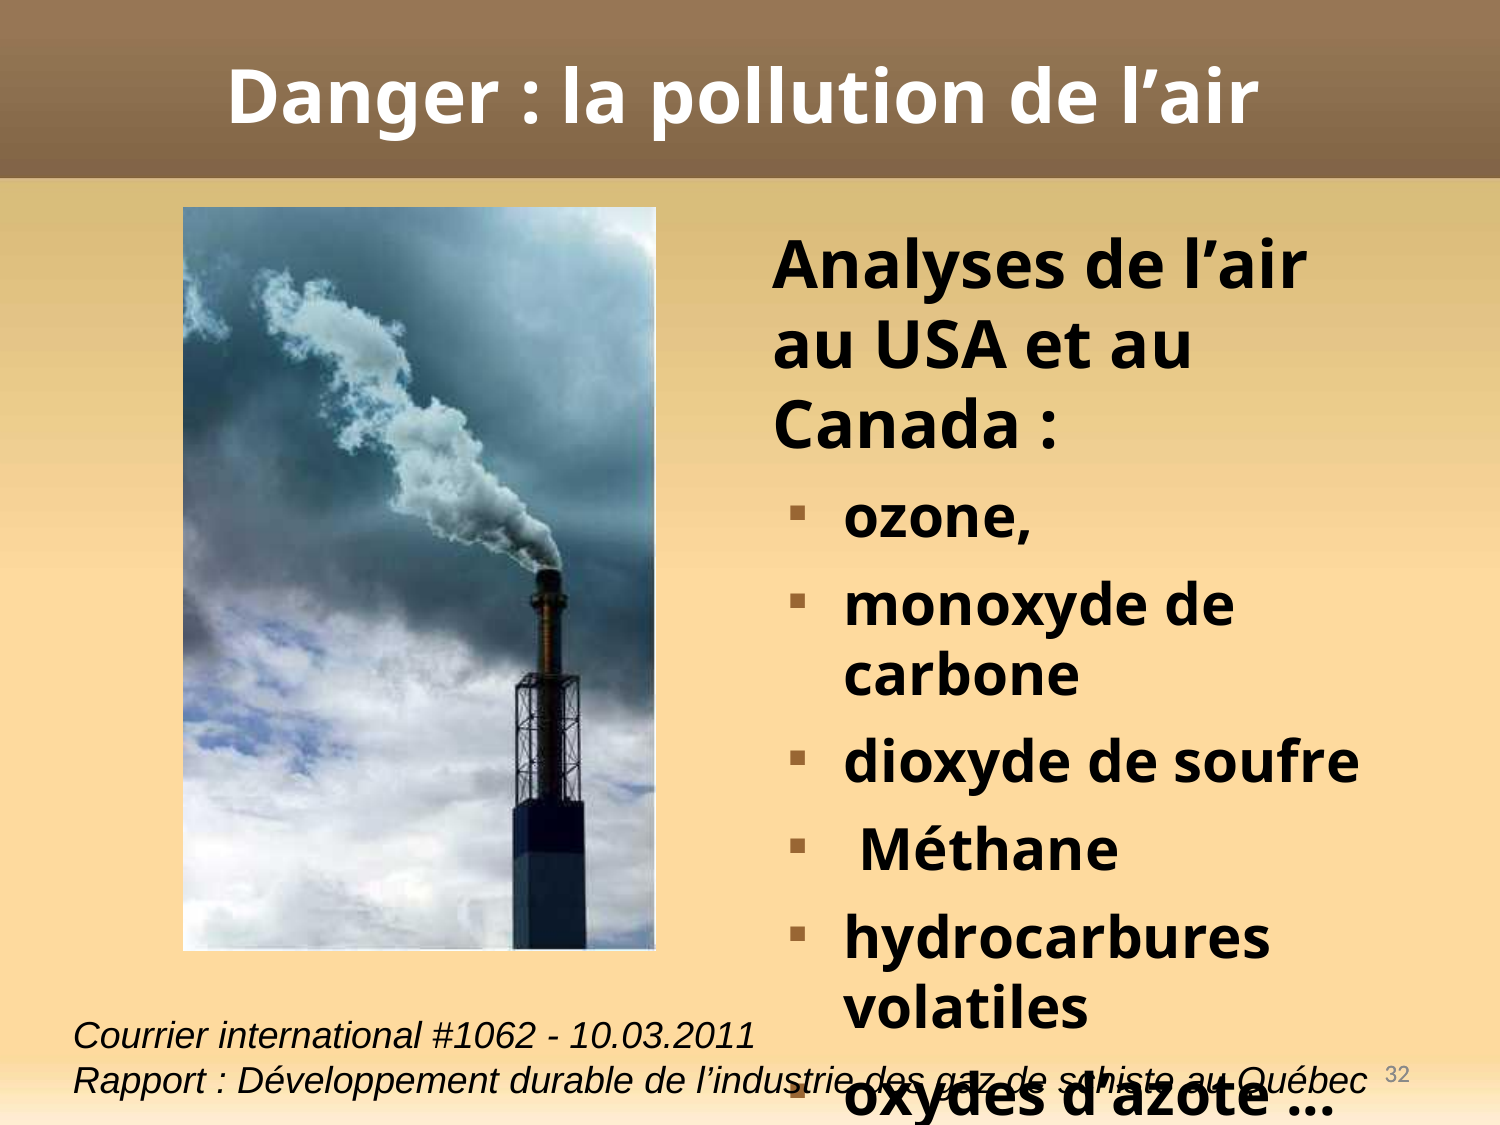

Danger : la pollution de l’air
# Analyses de l’air au USA et au Canada :
ozone,
monoxyde de carbone
dioxyde de soufre
 Méthane
hydrocarbures volatiles
oxydes d’azote ...
Courrier international #1062 - 10.03.2011
Rapport : Développement durable de l’industrie des gaz de schiste au Québec